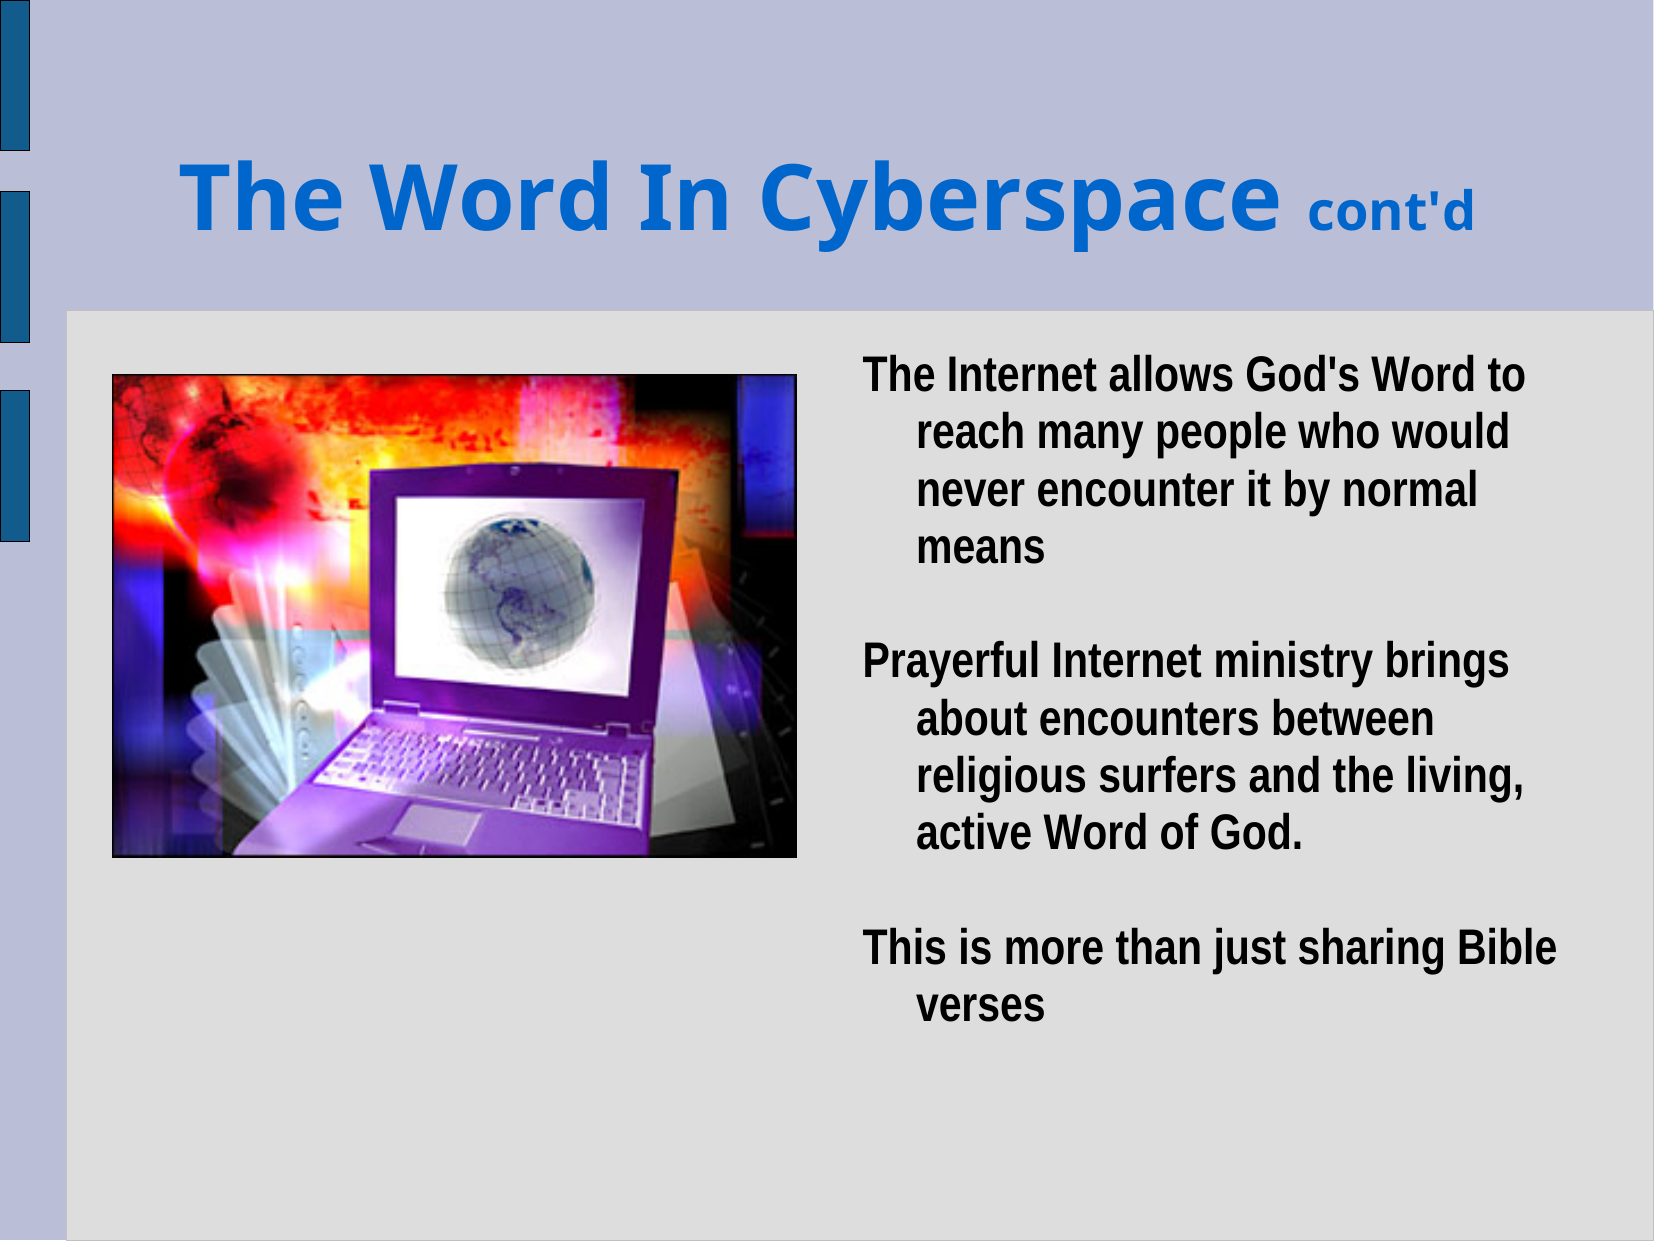

# The Word In Cyberspace cont'd
The Internet allows God's Word to reach many people who would never encounter it by normal means
Prayerful Internet ministry brings about encounters between religious surfers and the living, active Word of God.
This is more than just sharing Bible verses